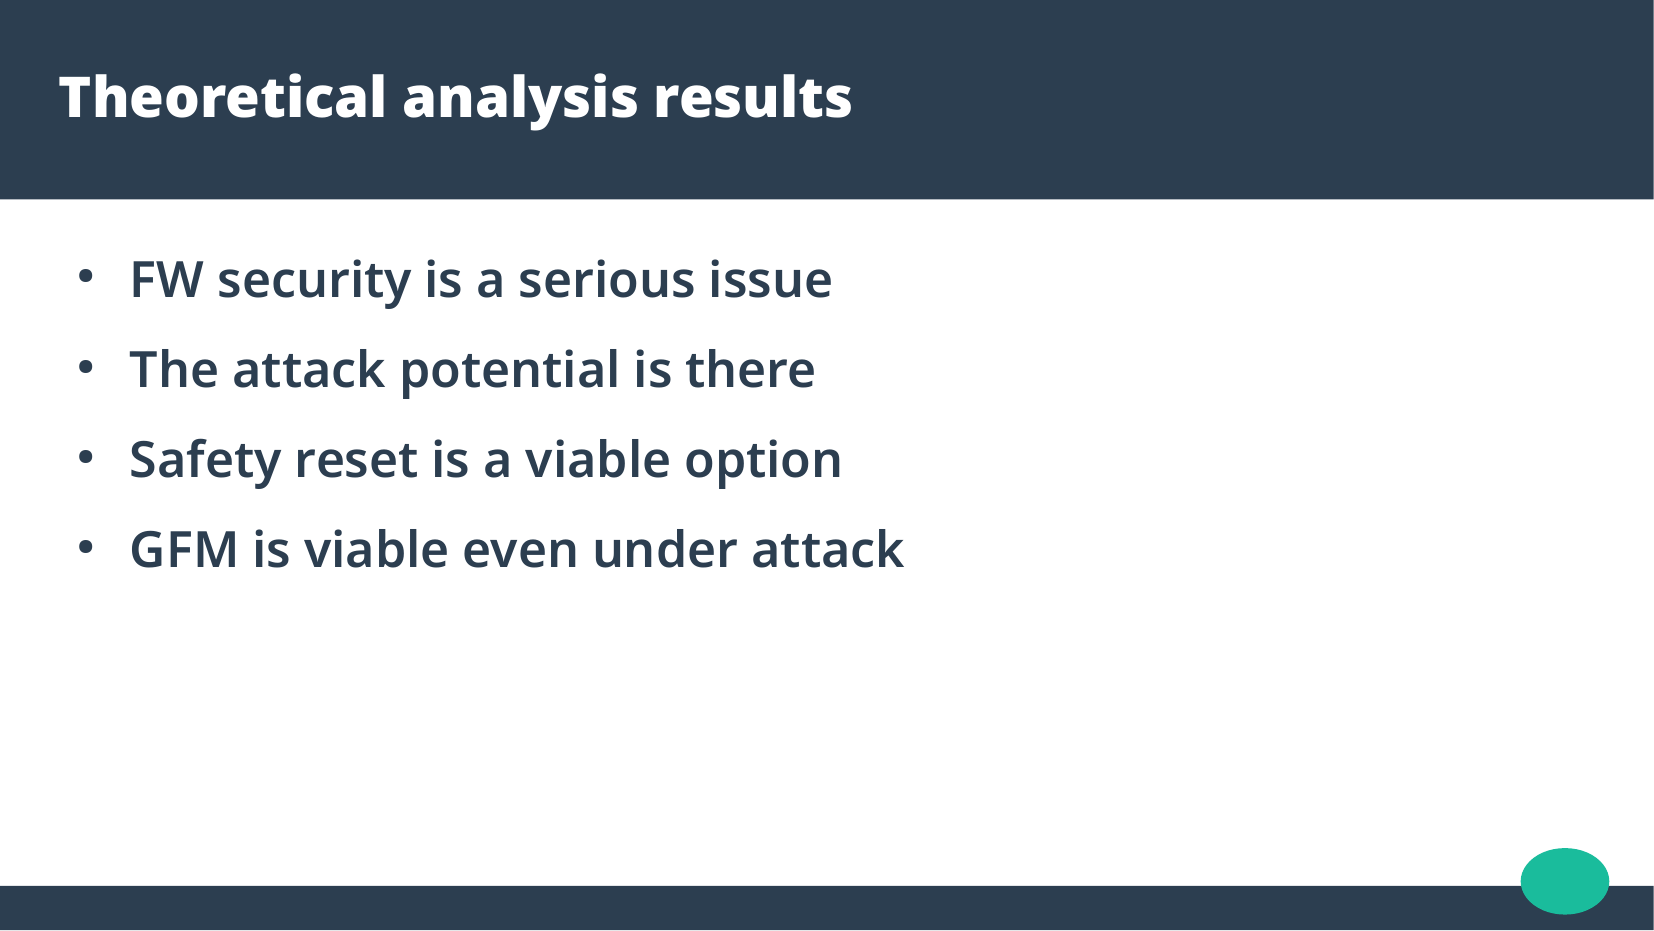

# Theoretical analysis results
FW security is a serious issue
The attack potential is there
Safety reset is a viable option
GFM is viable even under attack